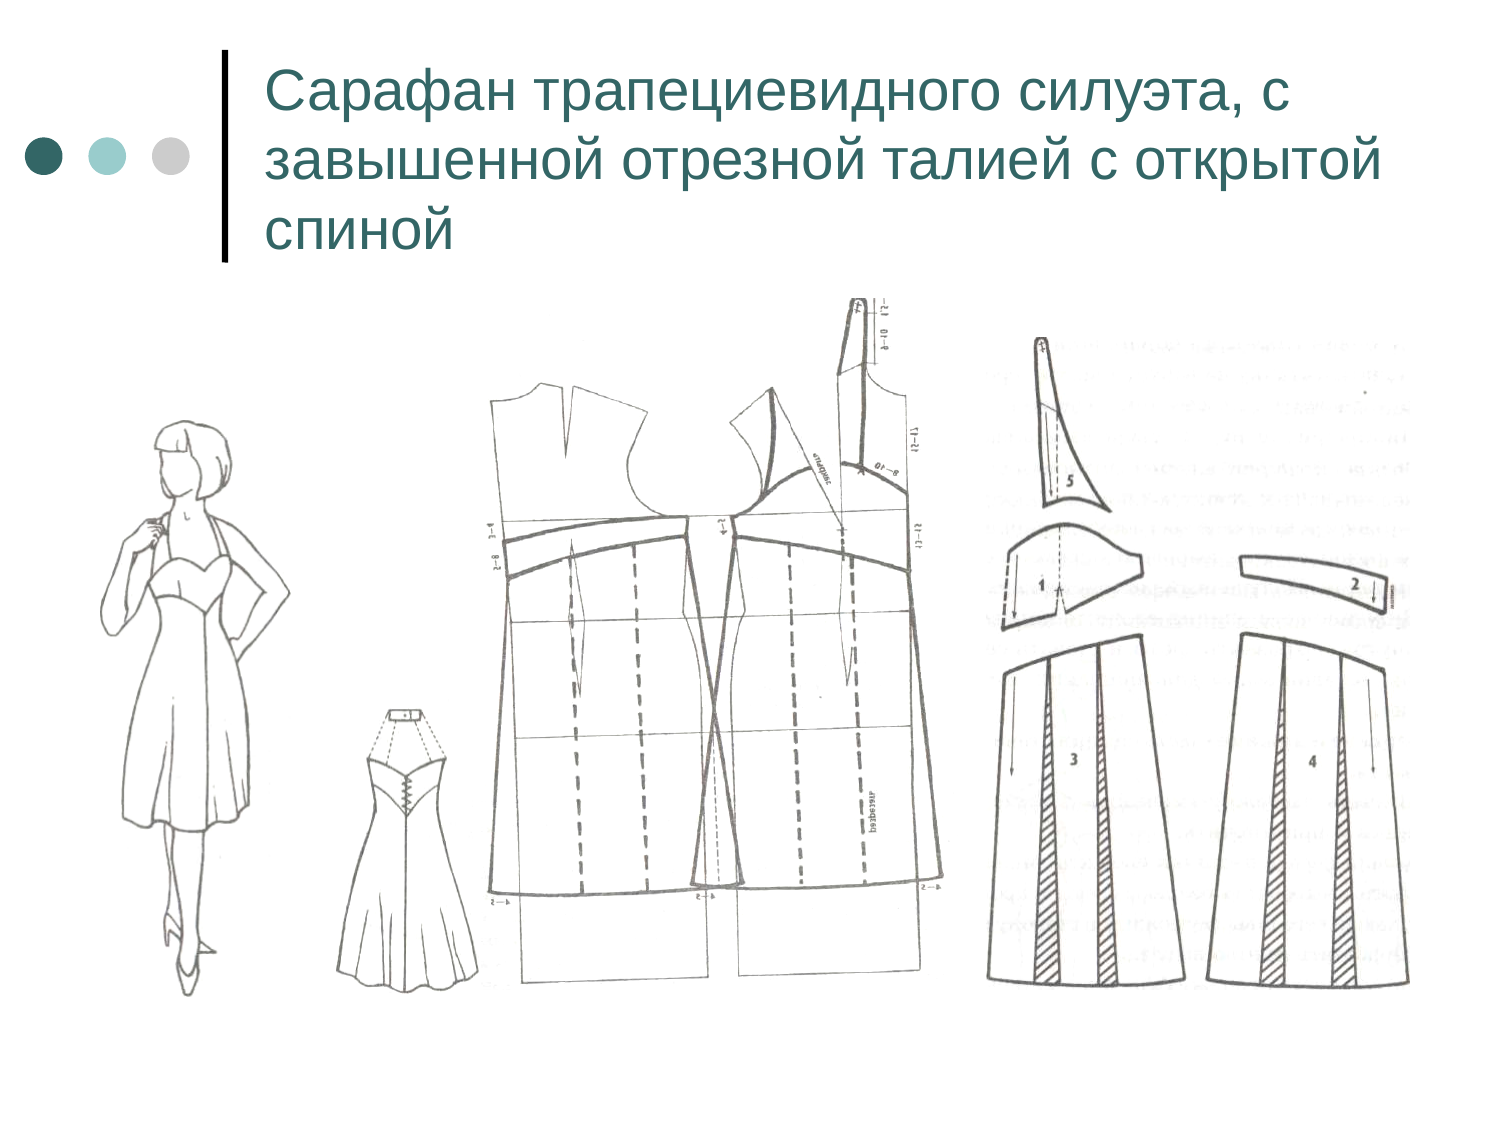

# Сарафан трапециевидного силуэта, с завышенной отрезной талией с открытой спиной